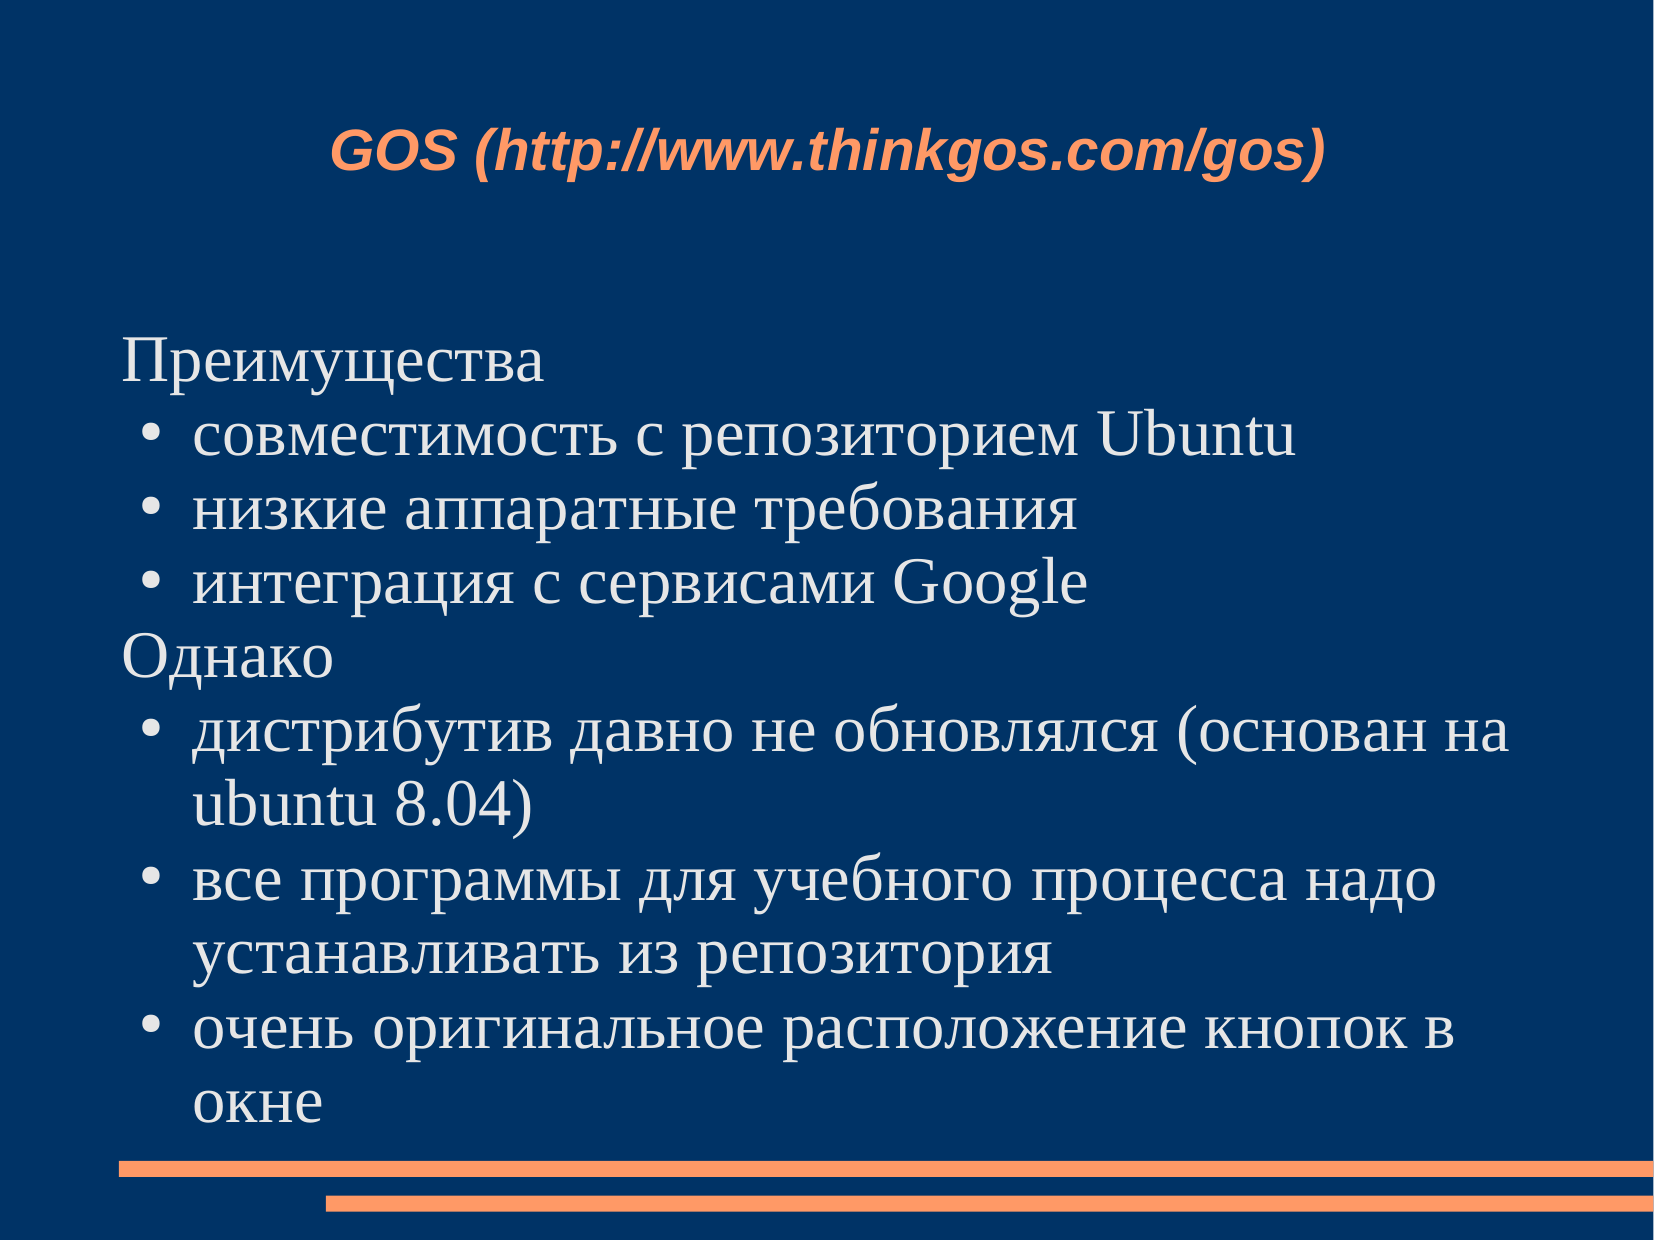

# GOS (http://www.thinkgos.com/gos)
Преимущества
совместимость с репозиторием Ubuntu
низкие аппаратные требования
интеграция с сервисами Google
Однако
дистрибутив давно не обновлялся (основан на ubuntu 8.04)
все программы для учебного процесса надо устанавливать из репозитория
очень оригинальное расположение кнопок в окне